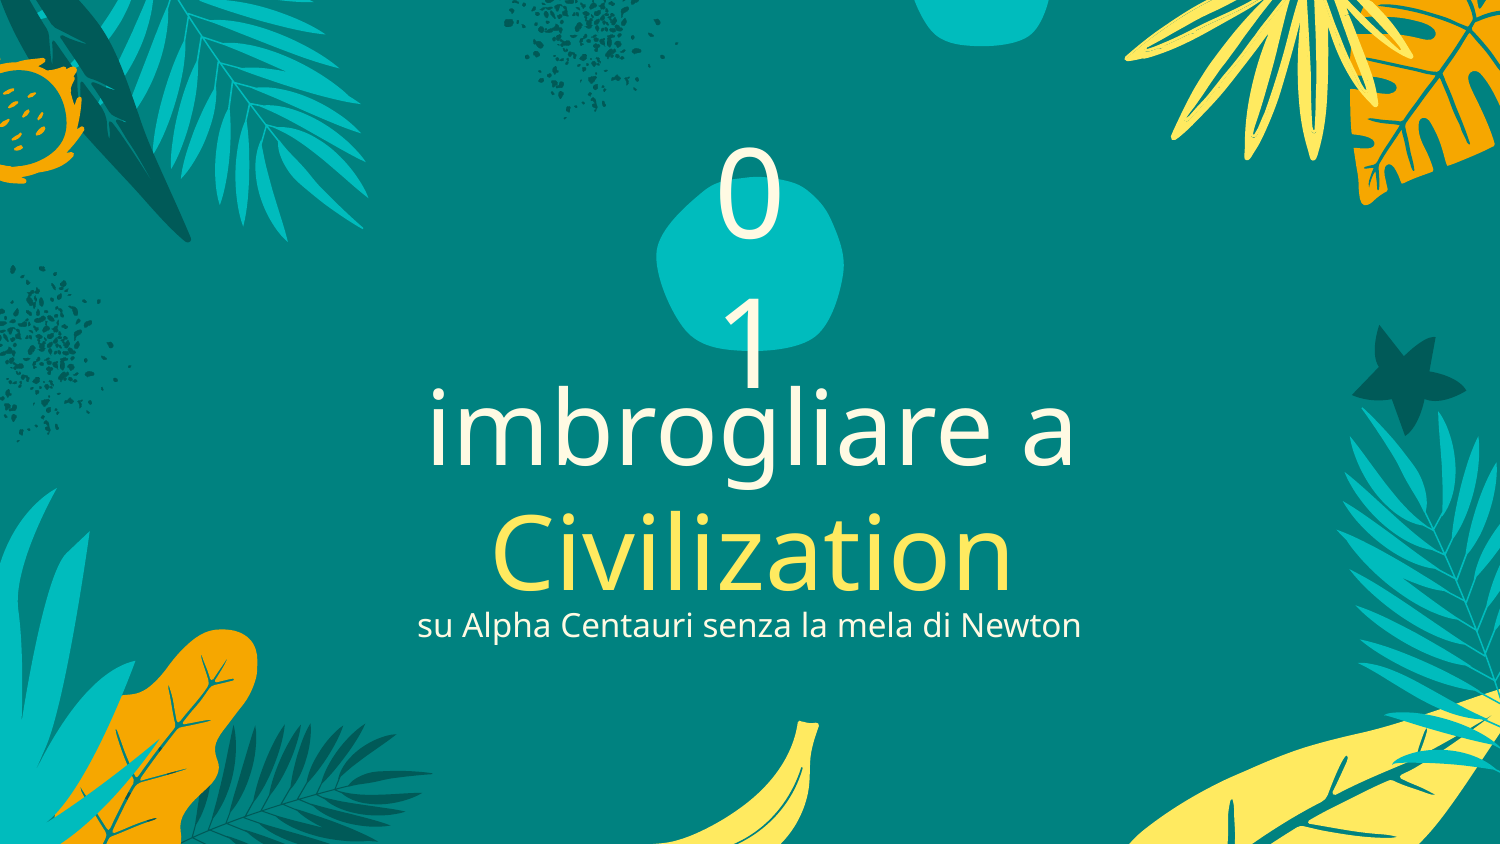

01
# imbrogliare a Civilization
su Alpha Centauri senza la mela di Newton